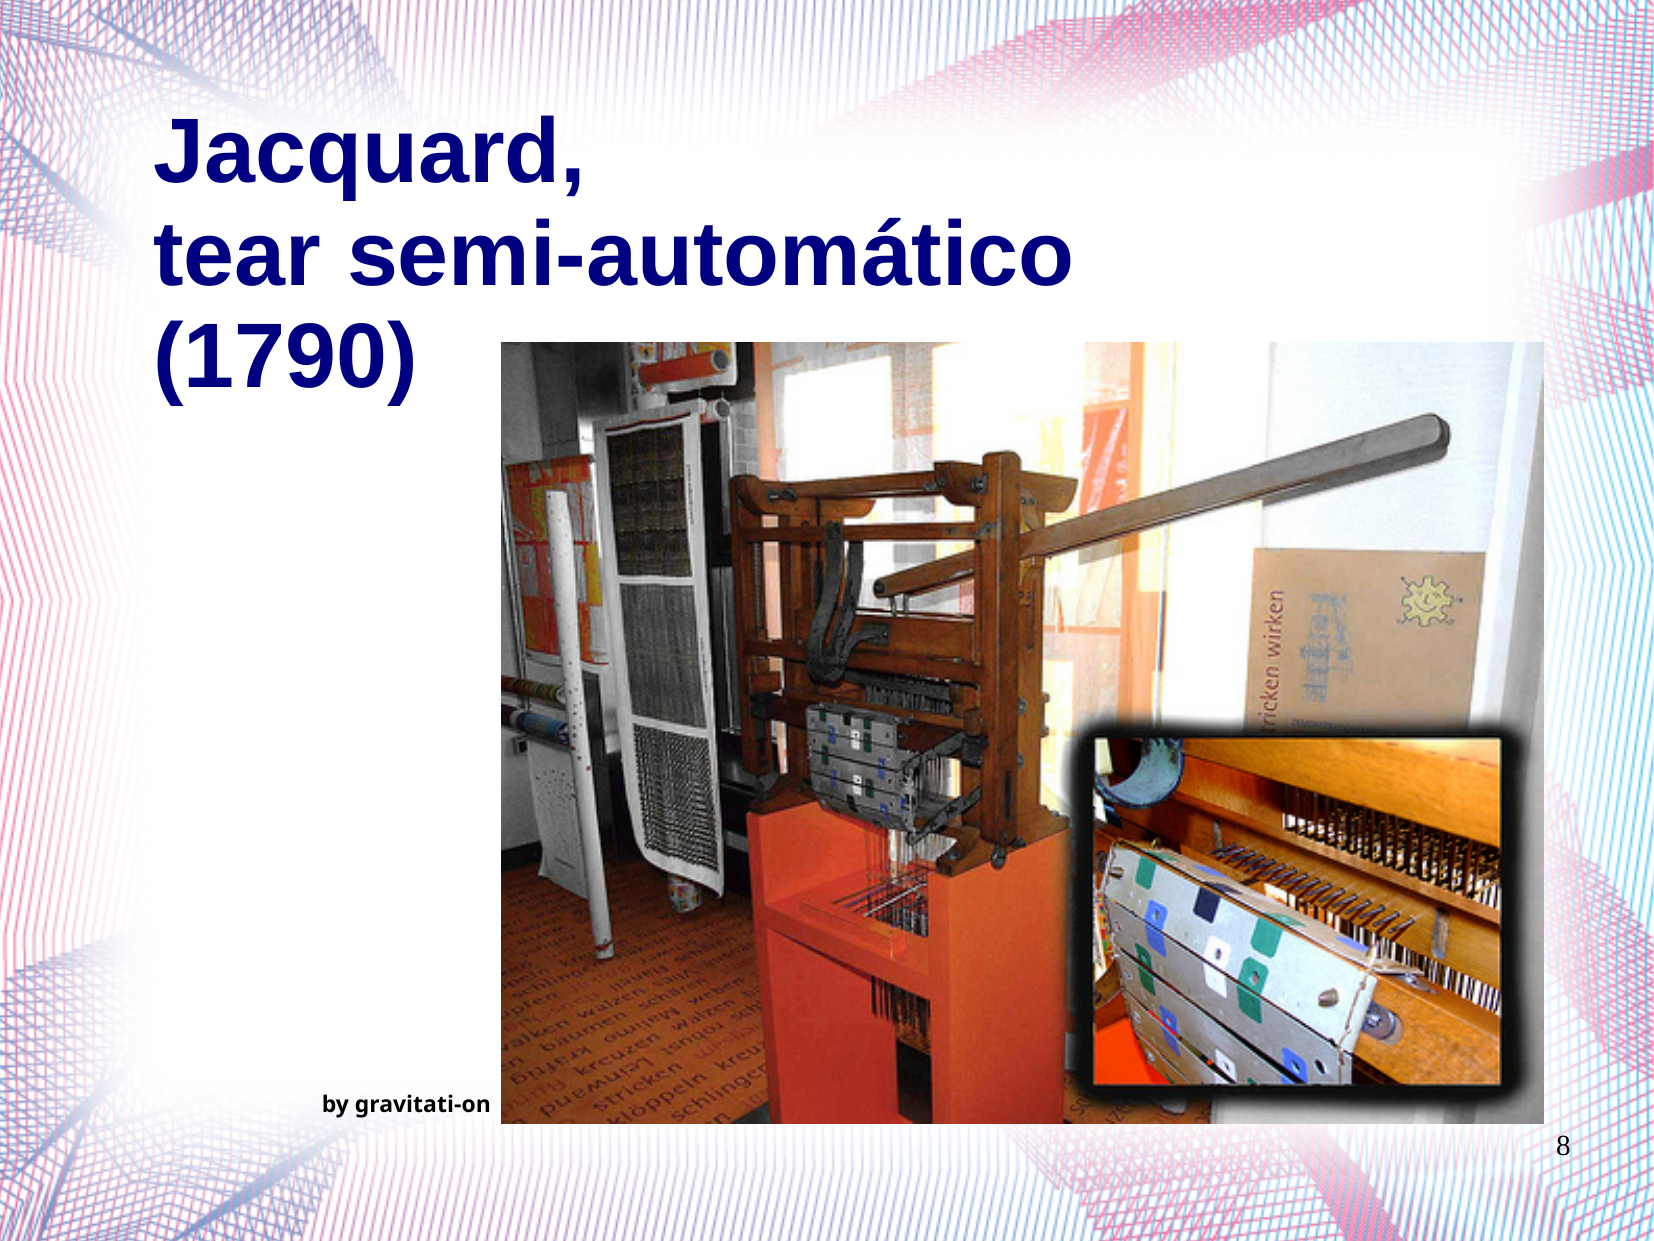

# Jacquard, tear semi-automático (1790)
by gravitati-on
8